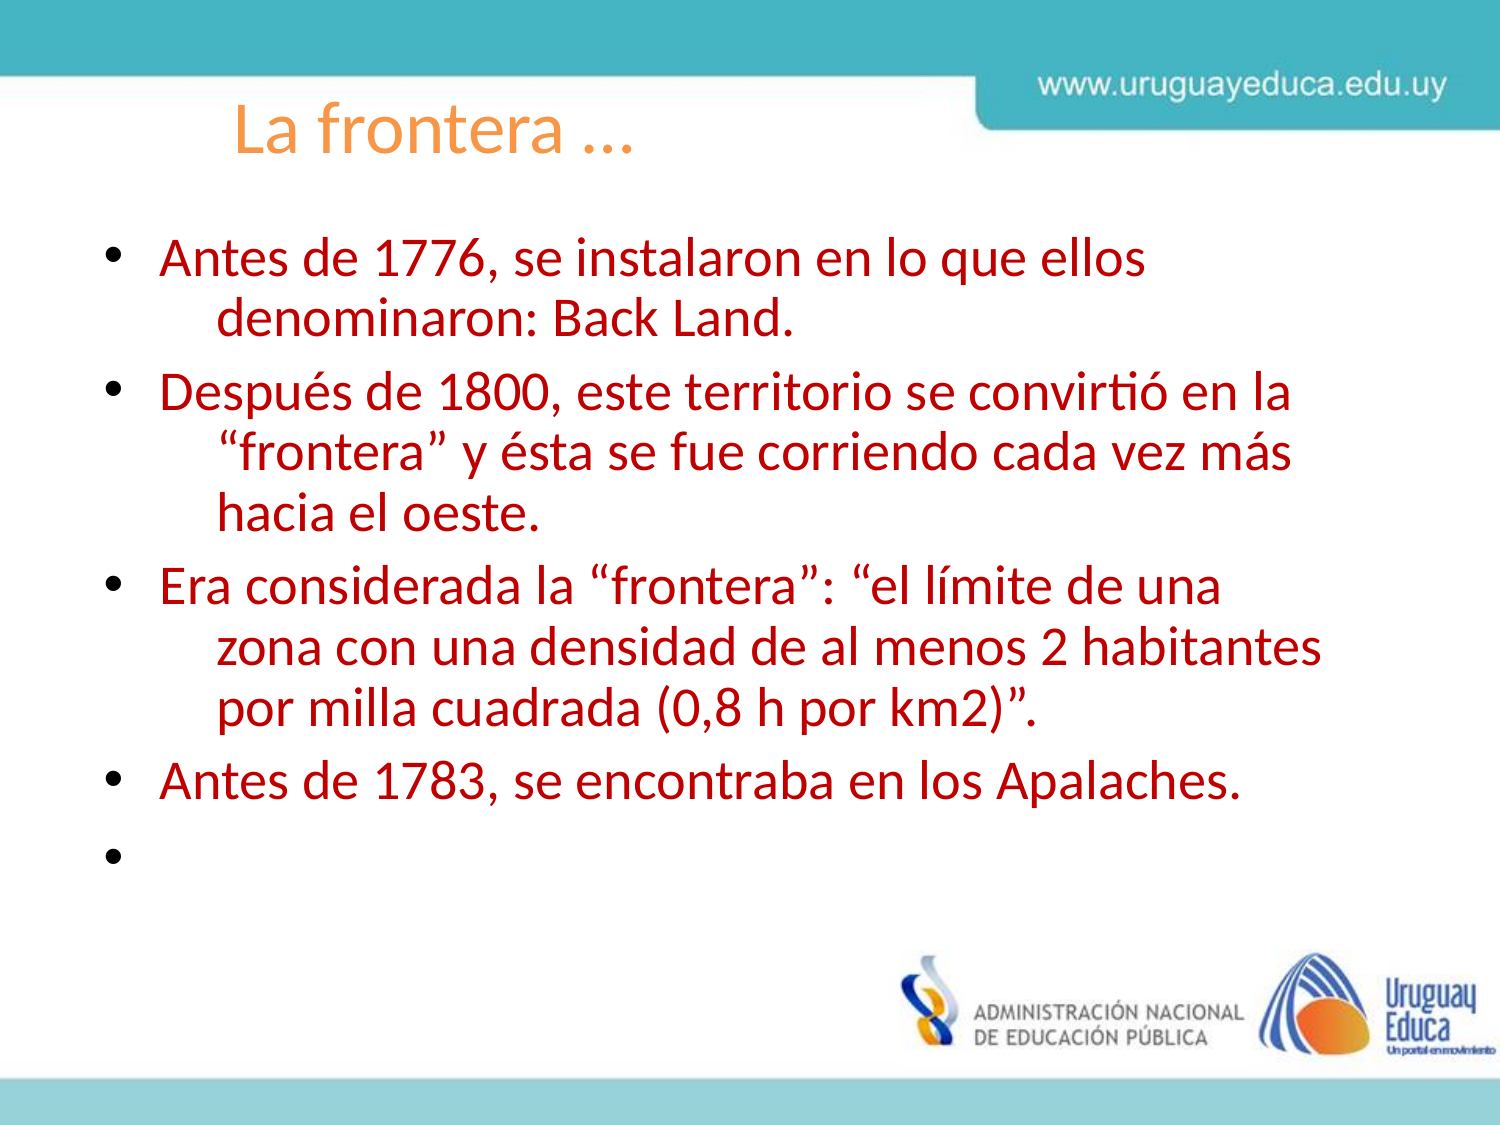

# La frontera …
Antes de 1776, se instalaron en lo que ellos denominaron: Back Land.
Después de 1800, este territorio se convirtió en la “frontera” y ésta se fue corriendo cada vez más hacia el oeste.
Era considerada la “frontera”: “el límite de una zona con una densidad de al menos 2 habitantes por milla cuadrada (0,8 h por km2)”.
Antes de 1783, se encontraba en los Apalaches.